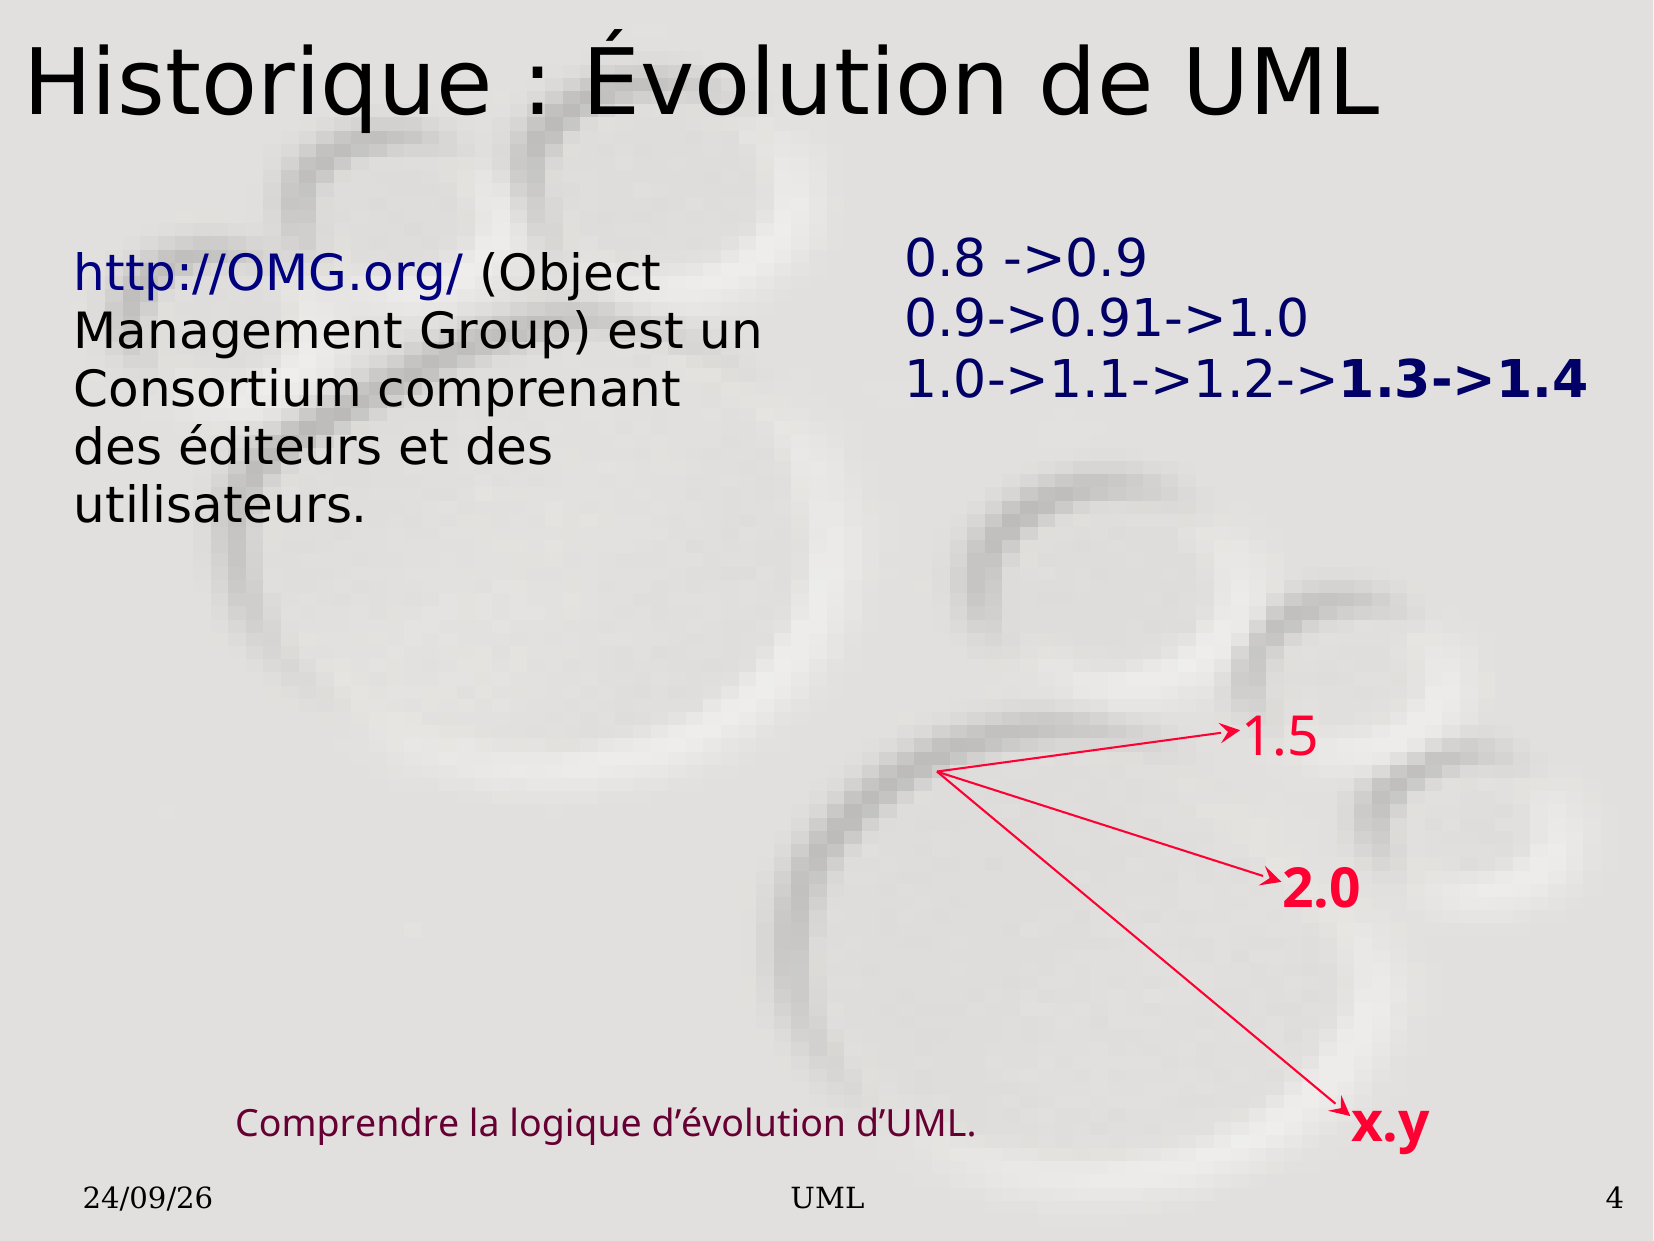

# Historique : Évolution de UML
0.8 ->0.9
0.9->0.91->1.0
1.0->1.1->1.2->1.3->1.4
http://OMG.org/ (Object Management Group) est un Consortium comprenant des éditeurs et des utilisateurs.
1.5
2.0
x.y
Comprendre la logique d’évolution d’UML.
UML
4